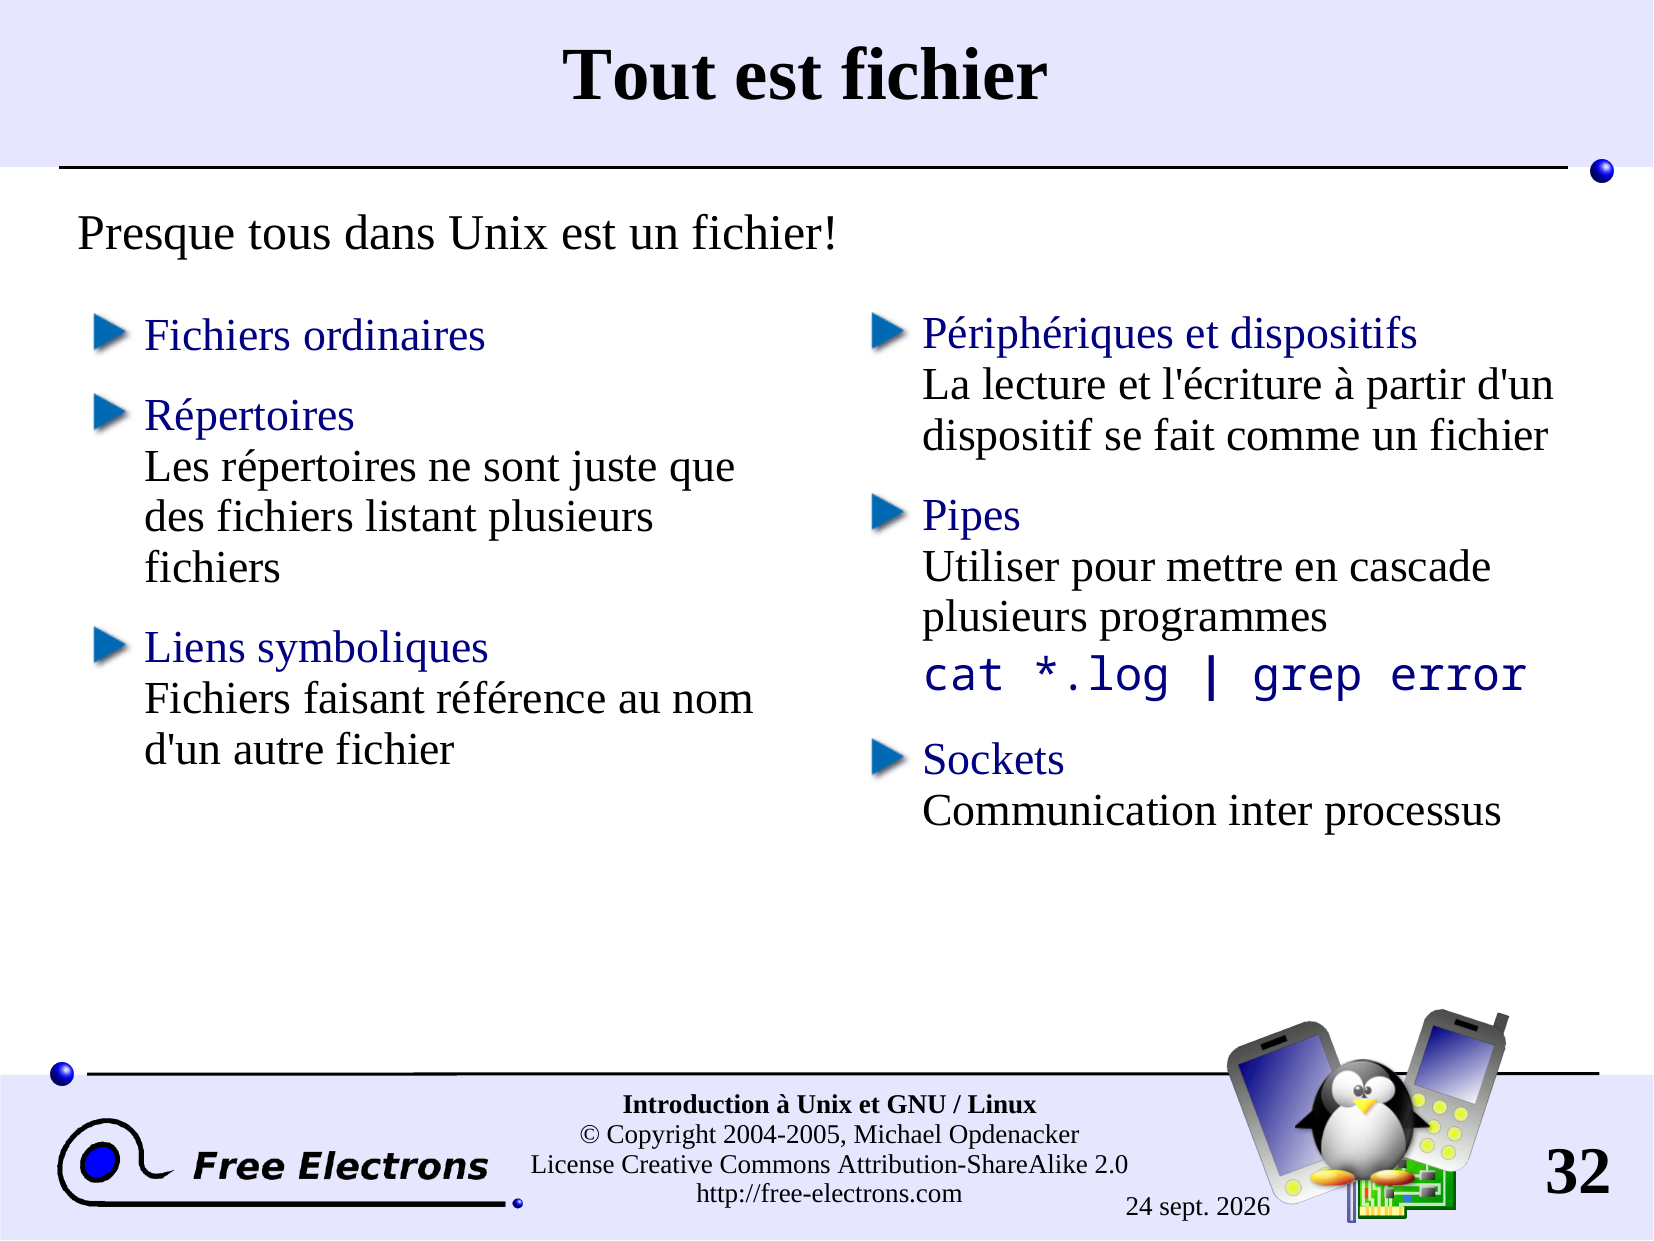

# Tout est fichier
Presque tous dans Unix est un fichier!
Périphériques et dispositifs
La lecture et l'écriture à partir d'un dispositif se fait comme un fichier
Pipes
Utiliser pour mettre en cascade plusieurs programmes
cat *.log | grep error
Sockets
Communication inter processus
Fichiers ordinaires
Répertoires
Les répertoires ne sont juste que des fichiers listant plusieurs fichiers
Liens symboliques
Fichiers faisant référence au nom d'un autre fichier